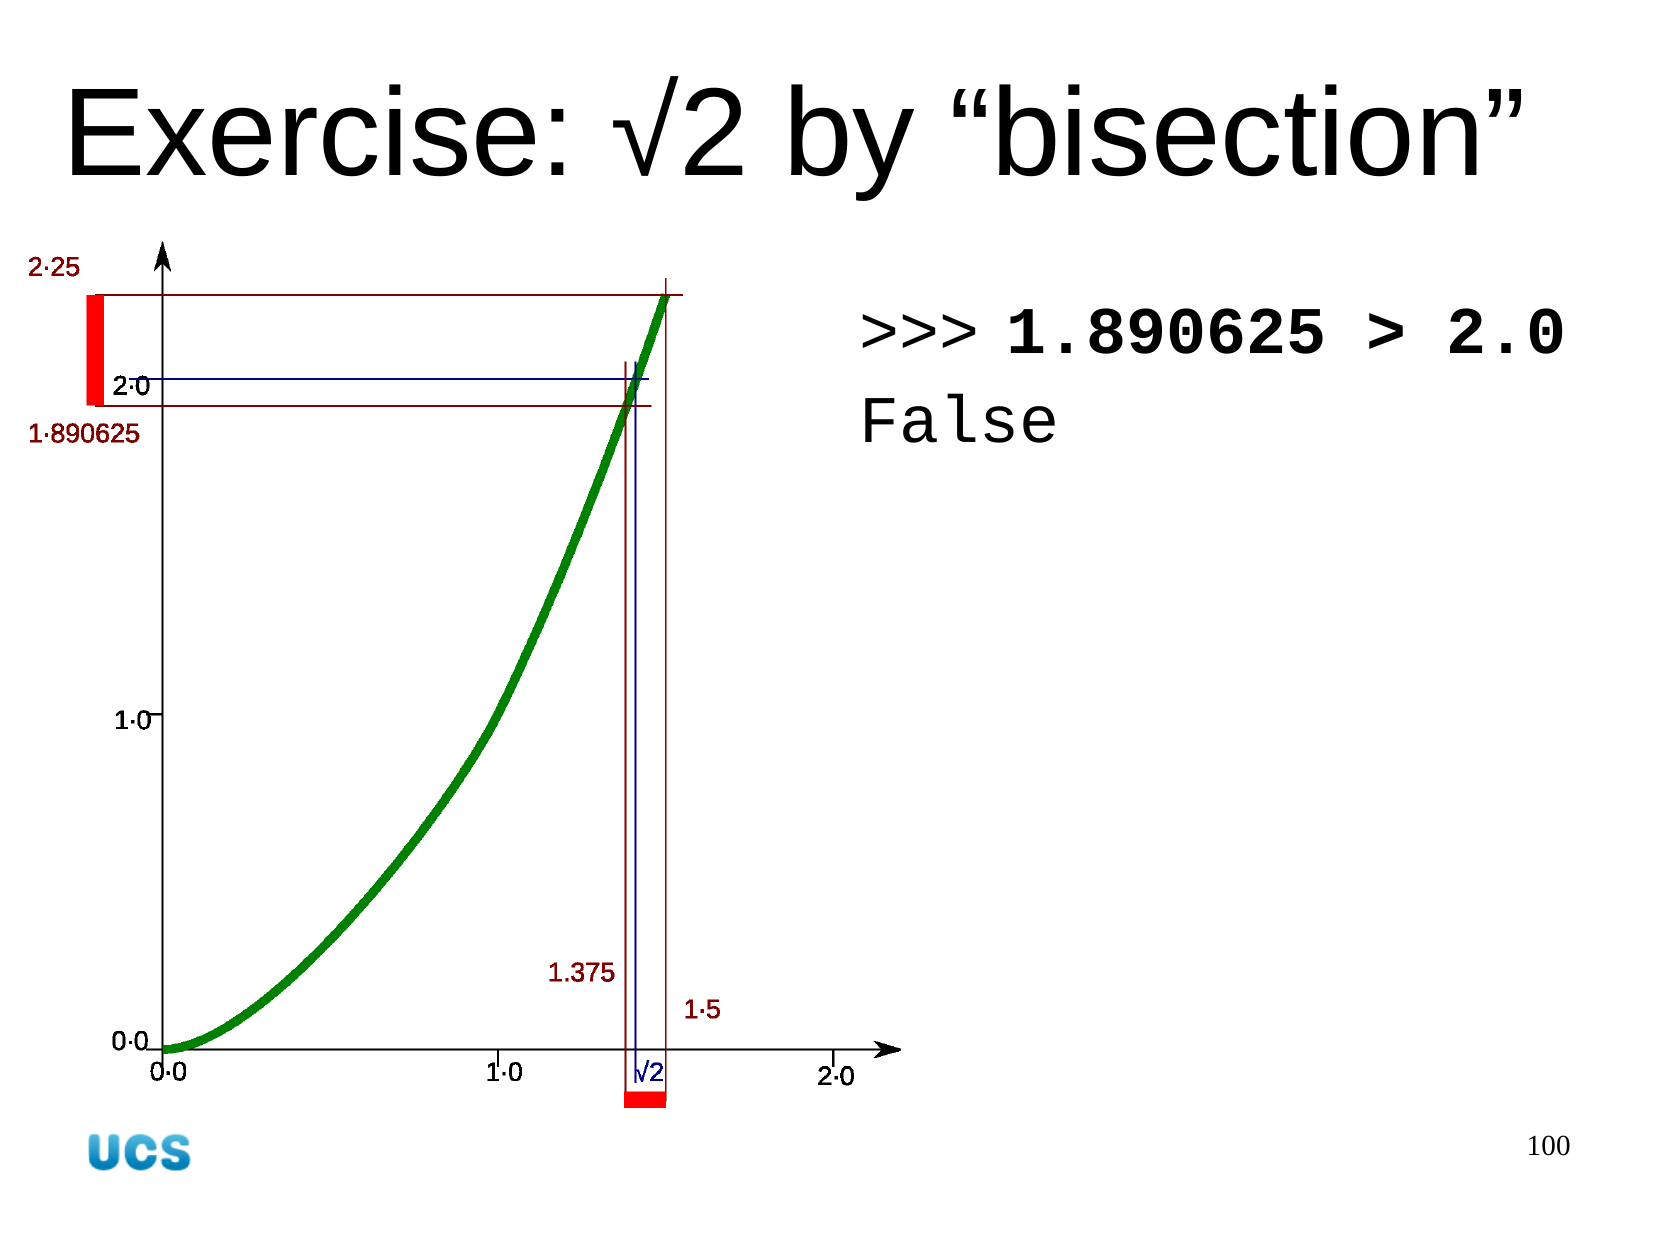

Exercise: √2 by “bisection”
>>>
1.890625 > 2.0
False
100